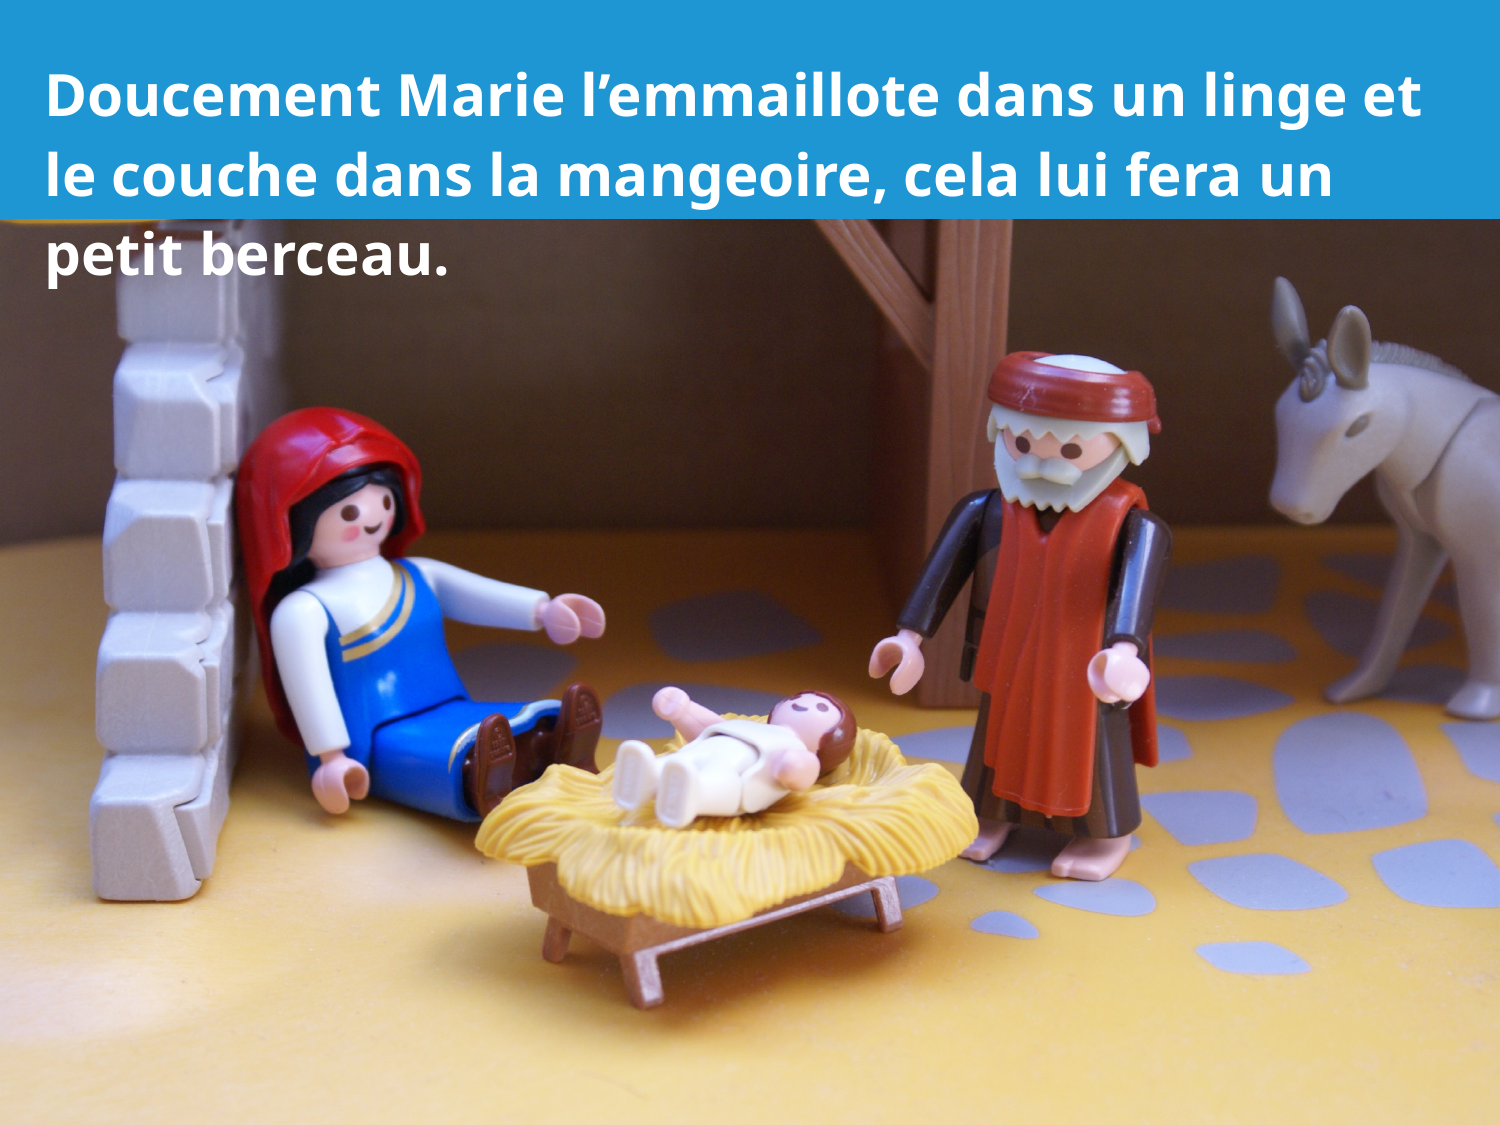

Doucement Marie l’emmaillote dans un linge et le couche dans la mangeoire, cela lui fera un petit berceau.